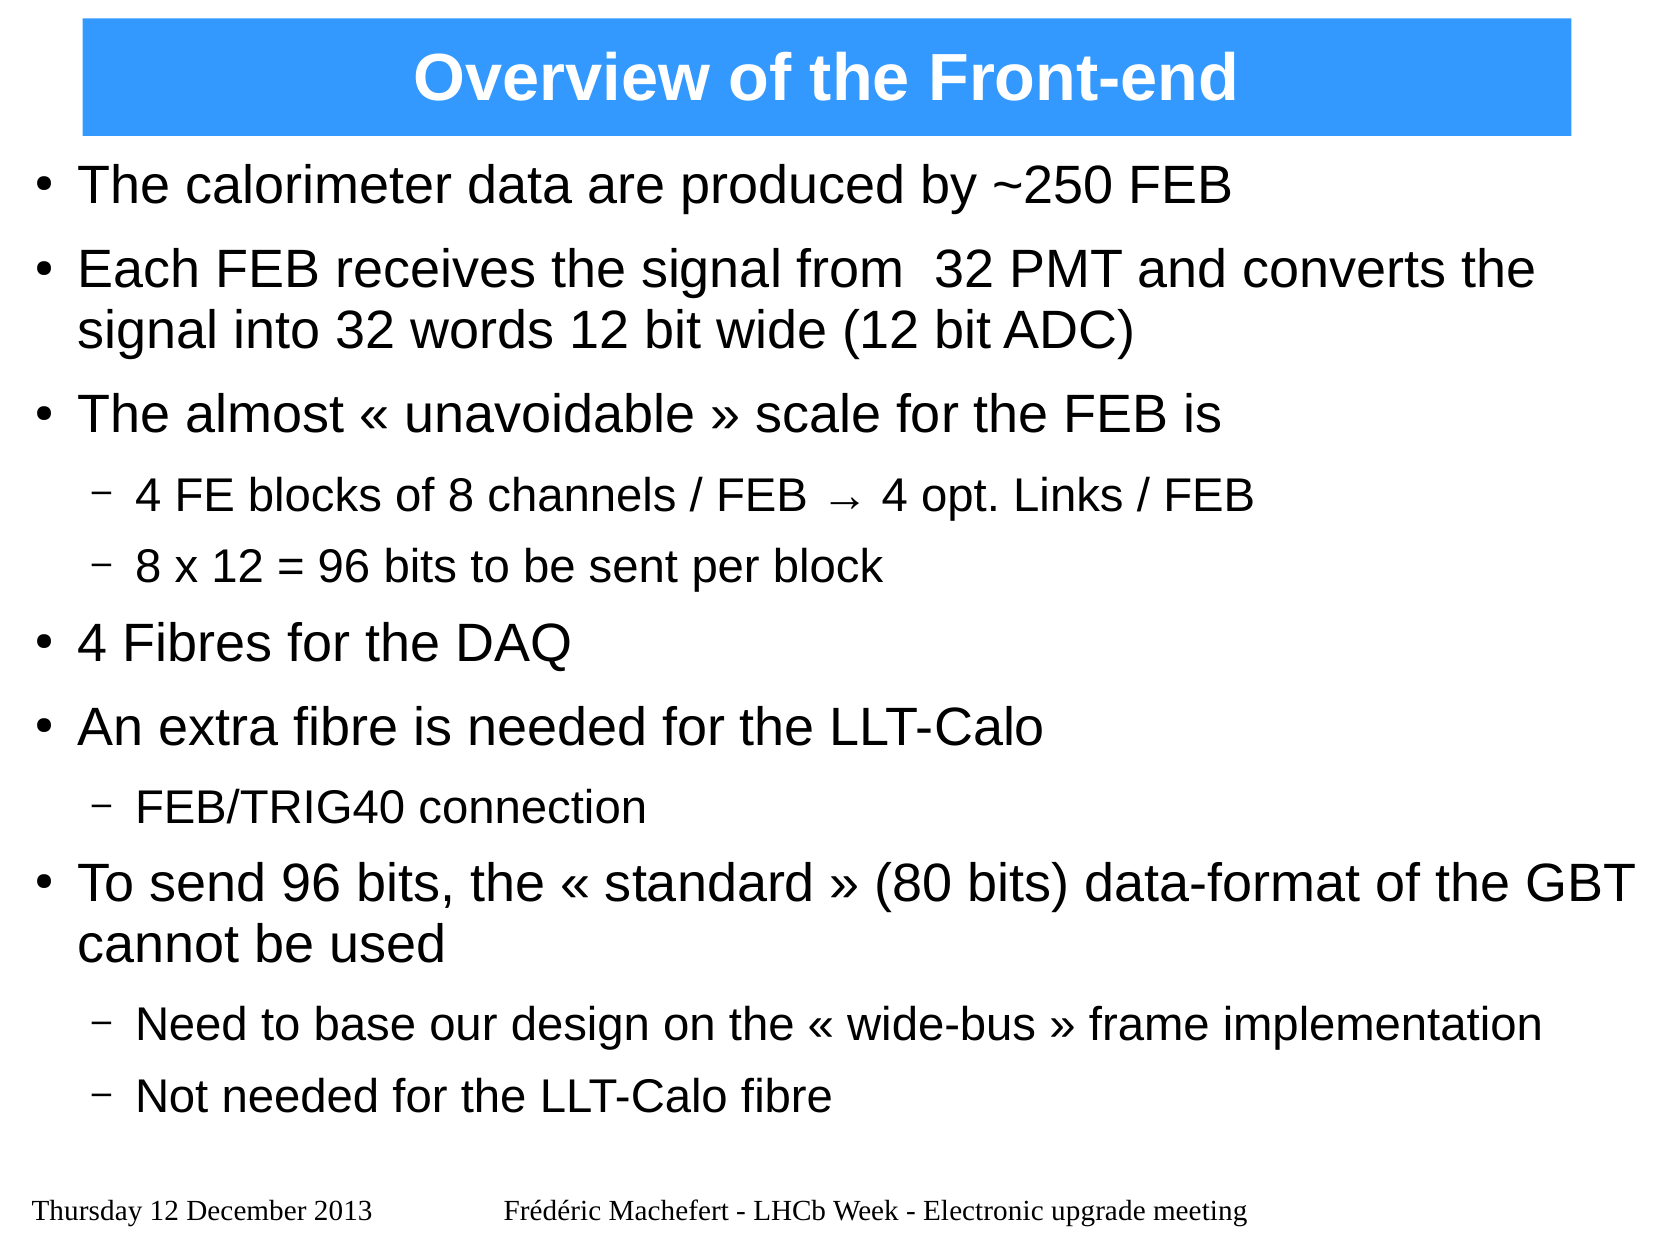

# Overview of the Front-end
The calorimeter data are produced by ~250 FEB
Each FEB receives the signal from 32 PMT and converts the signal into 32 words 12 bit wide (12 bit ADC)
The almost « unavoidable » scale for the FEB is
4 FE blocks of 8 channels / FEB → 4 opt. Links / FEB
8 x 12 = 96 bits to be sent per block
4 Fibres for the DAQ
An extra fibre is needed for the LLT-Calo
FEB/TRIG40 connection
To send 96 bits, the « standard » (80 bits) data-format of the GBT cannot be used
Need to base our design on the « wide-bus » frame implementation
Not needed for the LLT-Calo fibre
Thursday 12 December 2013
Frédéric Machefert - LHCb Week - Electronic upgrade meeting